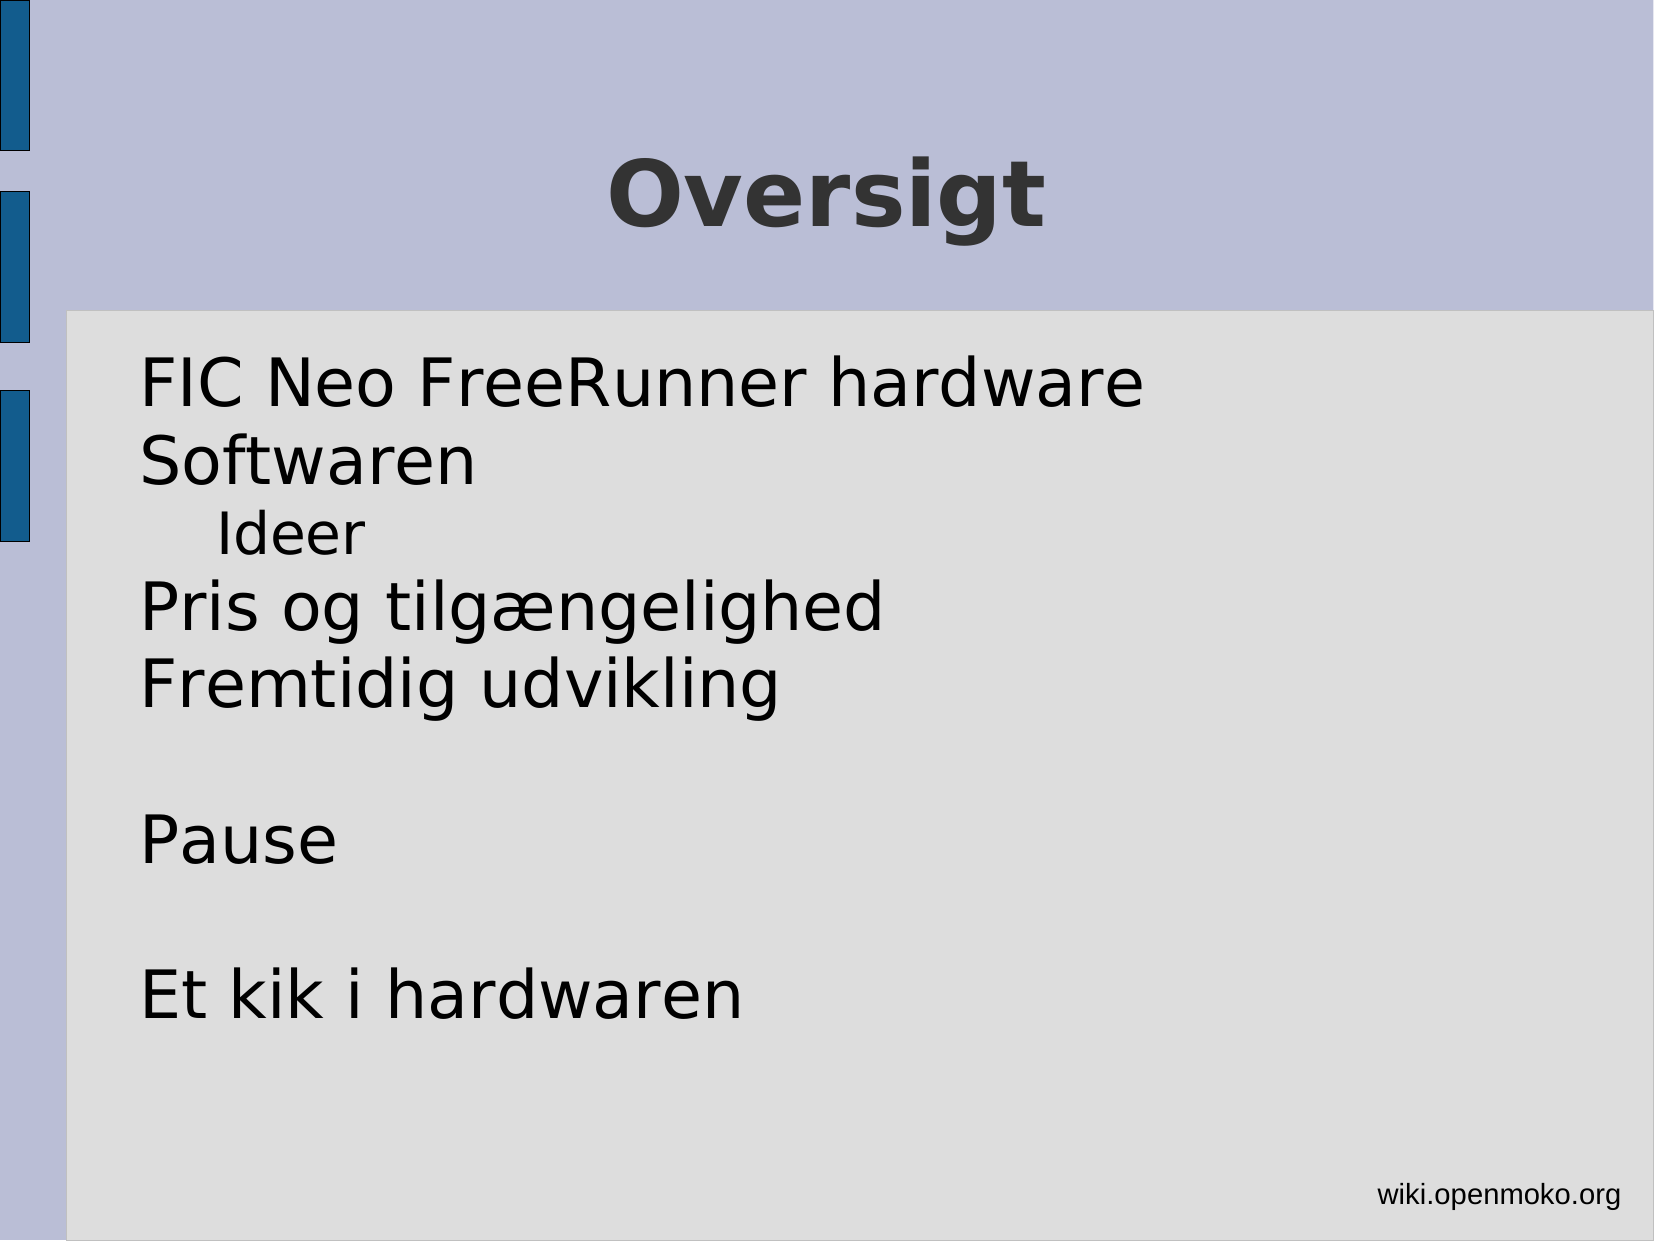

# Oversigt
FIC Neo FreeRunner hardware
Softwaren
Ideer
Pris og tilgængelighed
Fremtidig udvikling
Pause
Et kik i hardwaren